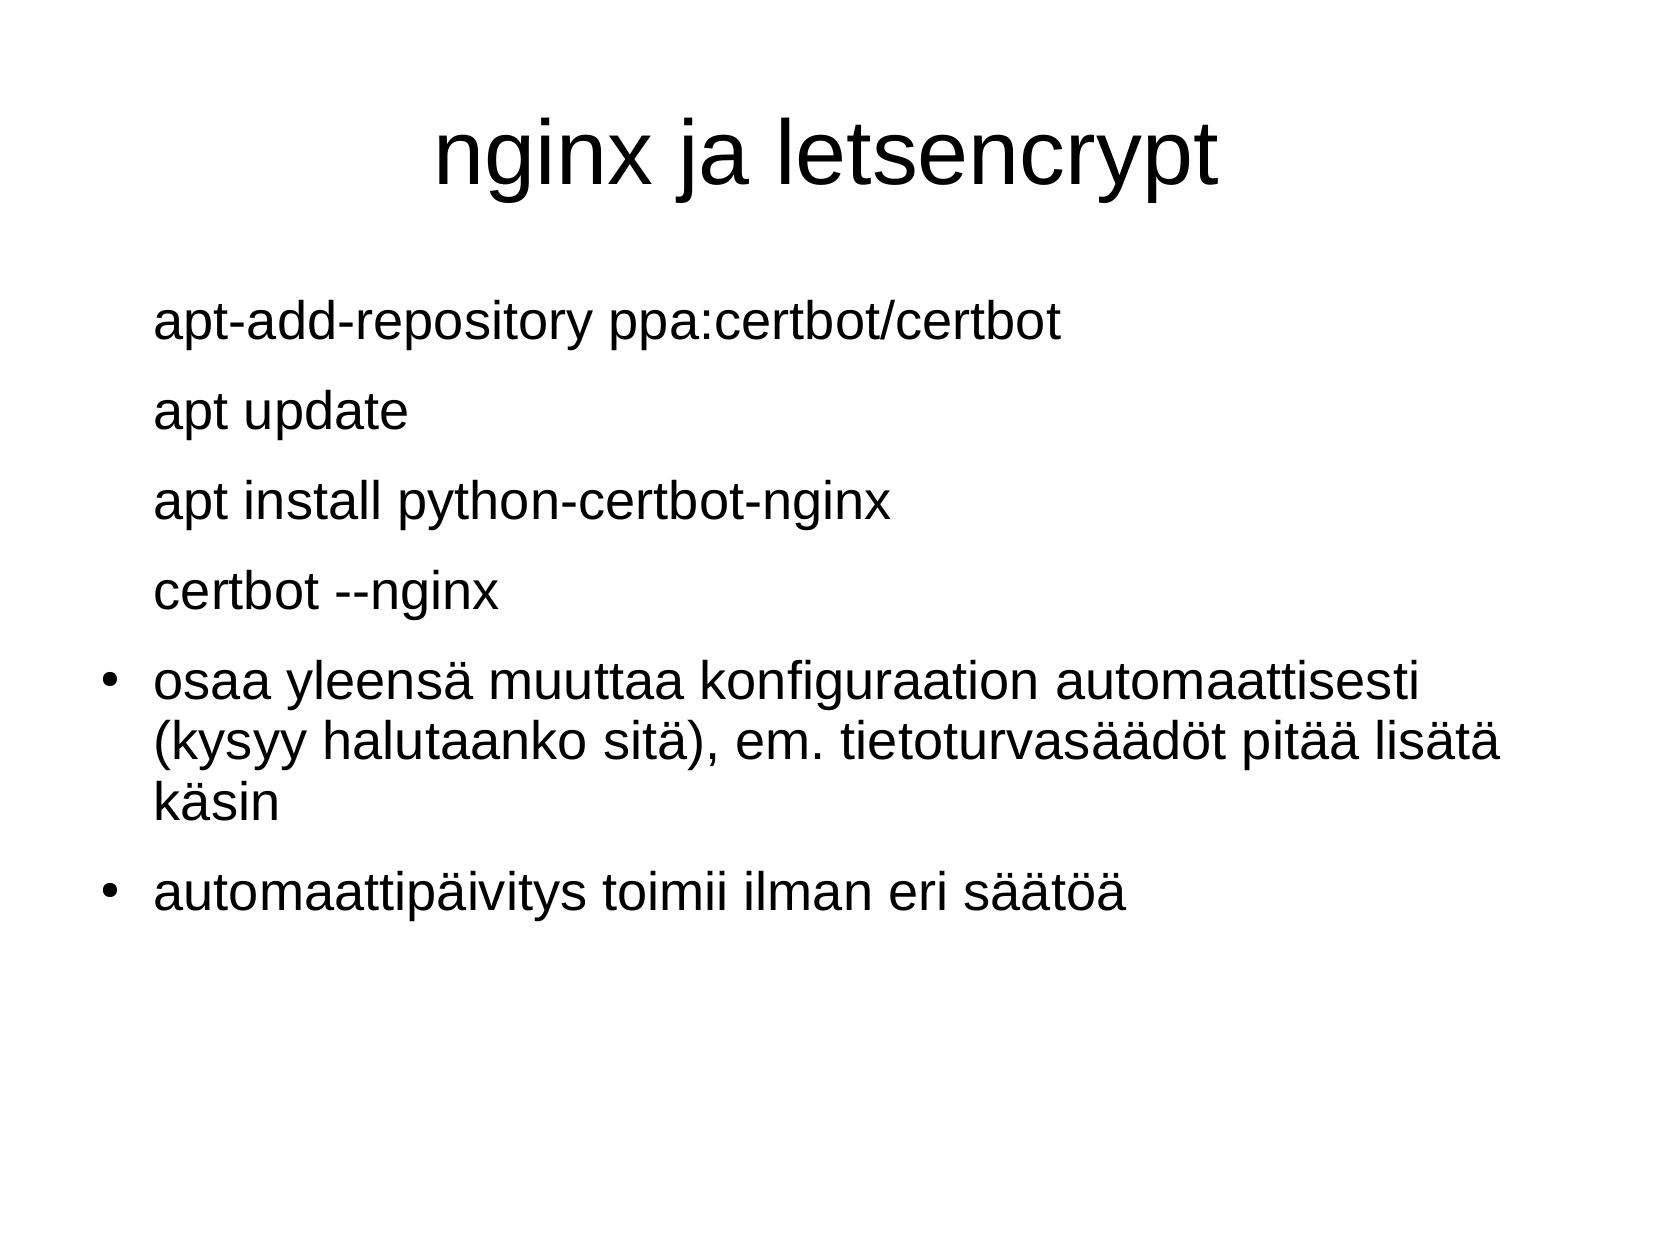

# nginx ja letsencrypt
apt-add-repository ppa:certbot/certbot
apt update
apt install python-certbot-nginx
certbot --nginx
osaa yleensä muuttaa konfiguraation automaattisesti (kysyy halutaanko sitä), em. tietoturvasäädöt pitää lisätä käsin
automaattipäivitys toimii ilman eri säätöä